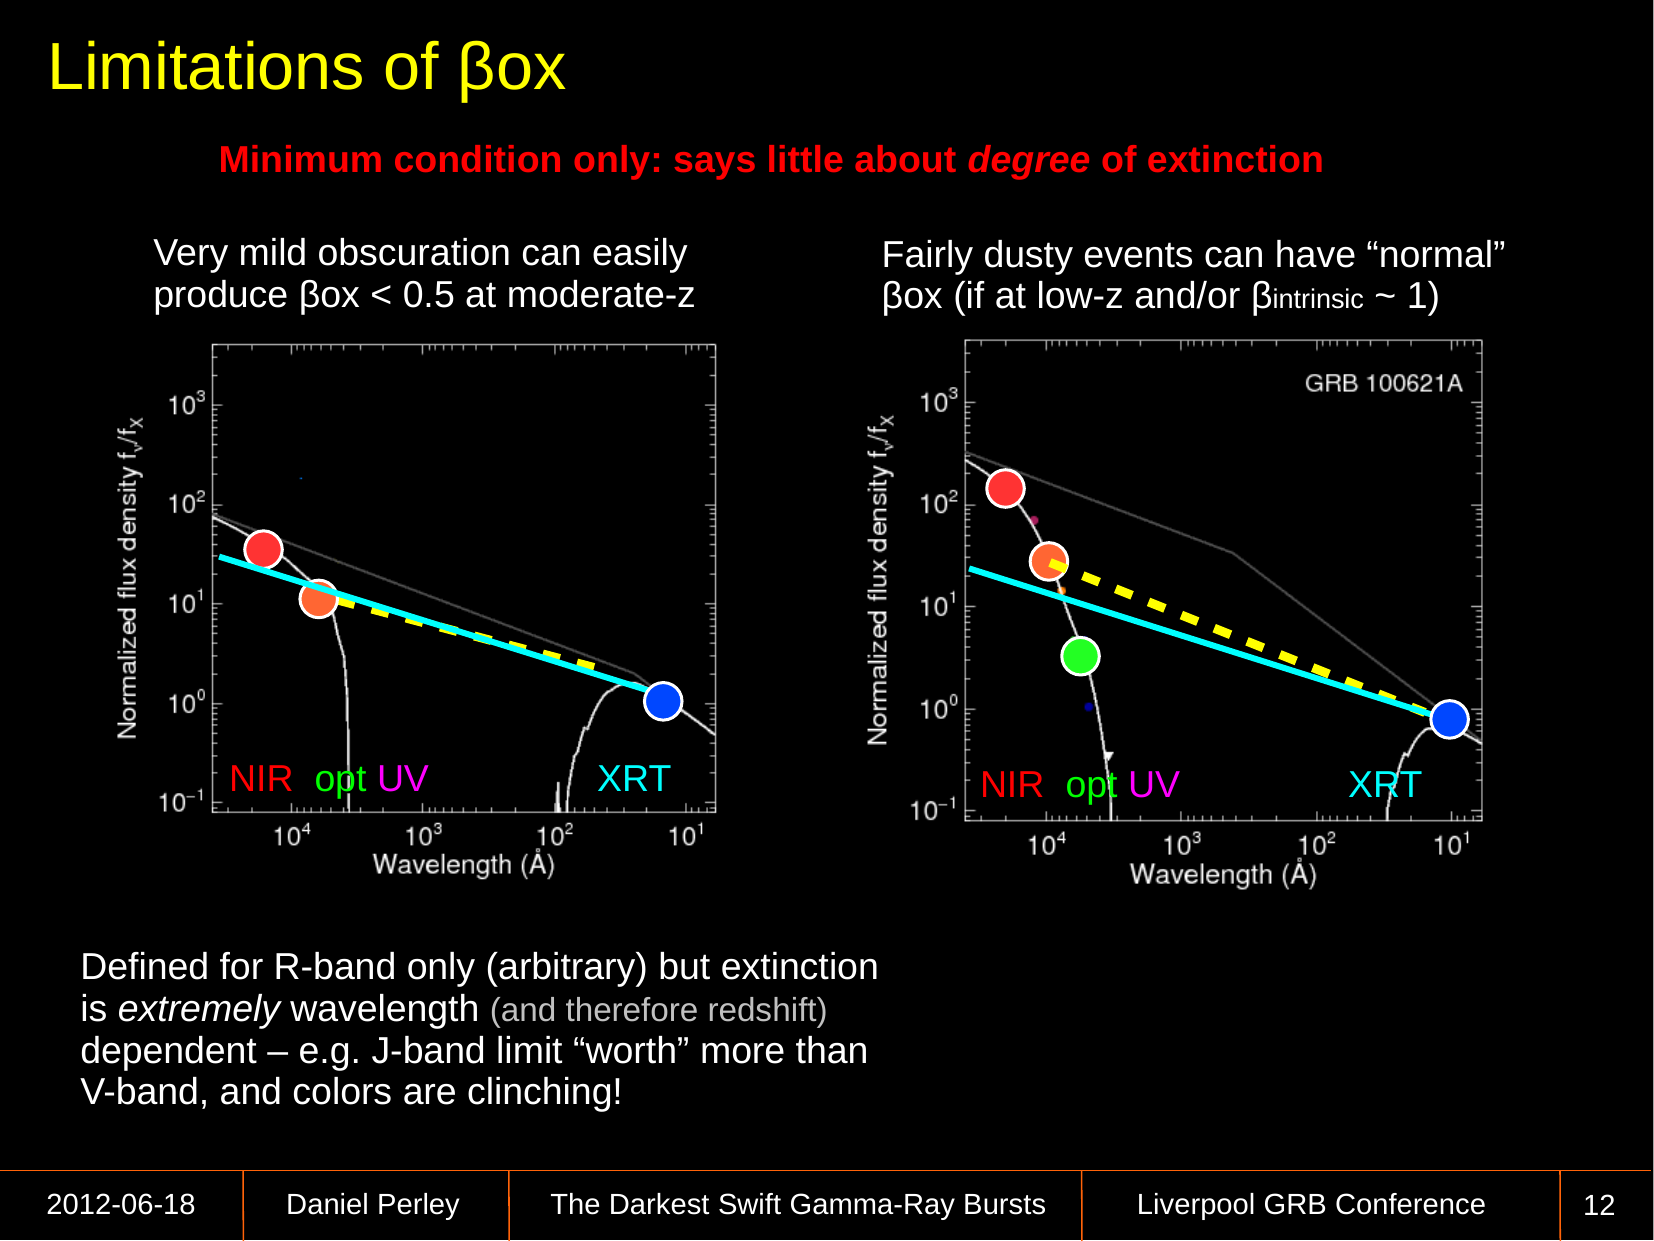

# Limitations of βox
Minimum condition only: says little about degree of extinction
Very mild obscuration can easily produce βox < 0.5 at moderate-z
Fairly dusty events can have “normal” βox (if at low-z and/or βintrinsic ~ 1)
NIR opt UV XRT
NIR opt UV XRT
Defined for R-band only (arbitrary) but extinction is extremely wavelength (and therefore redshift) dependent – e.g. J-band limit “worth” more than V-band, and colors are clinching!
12